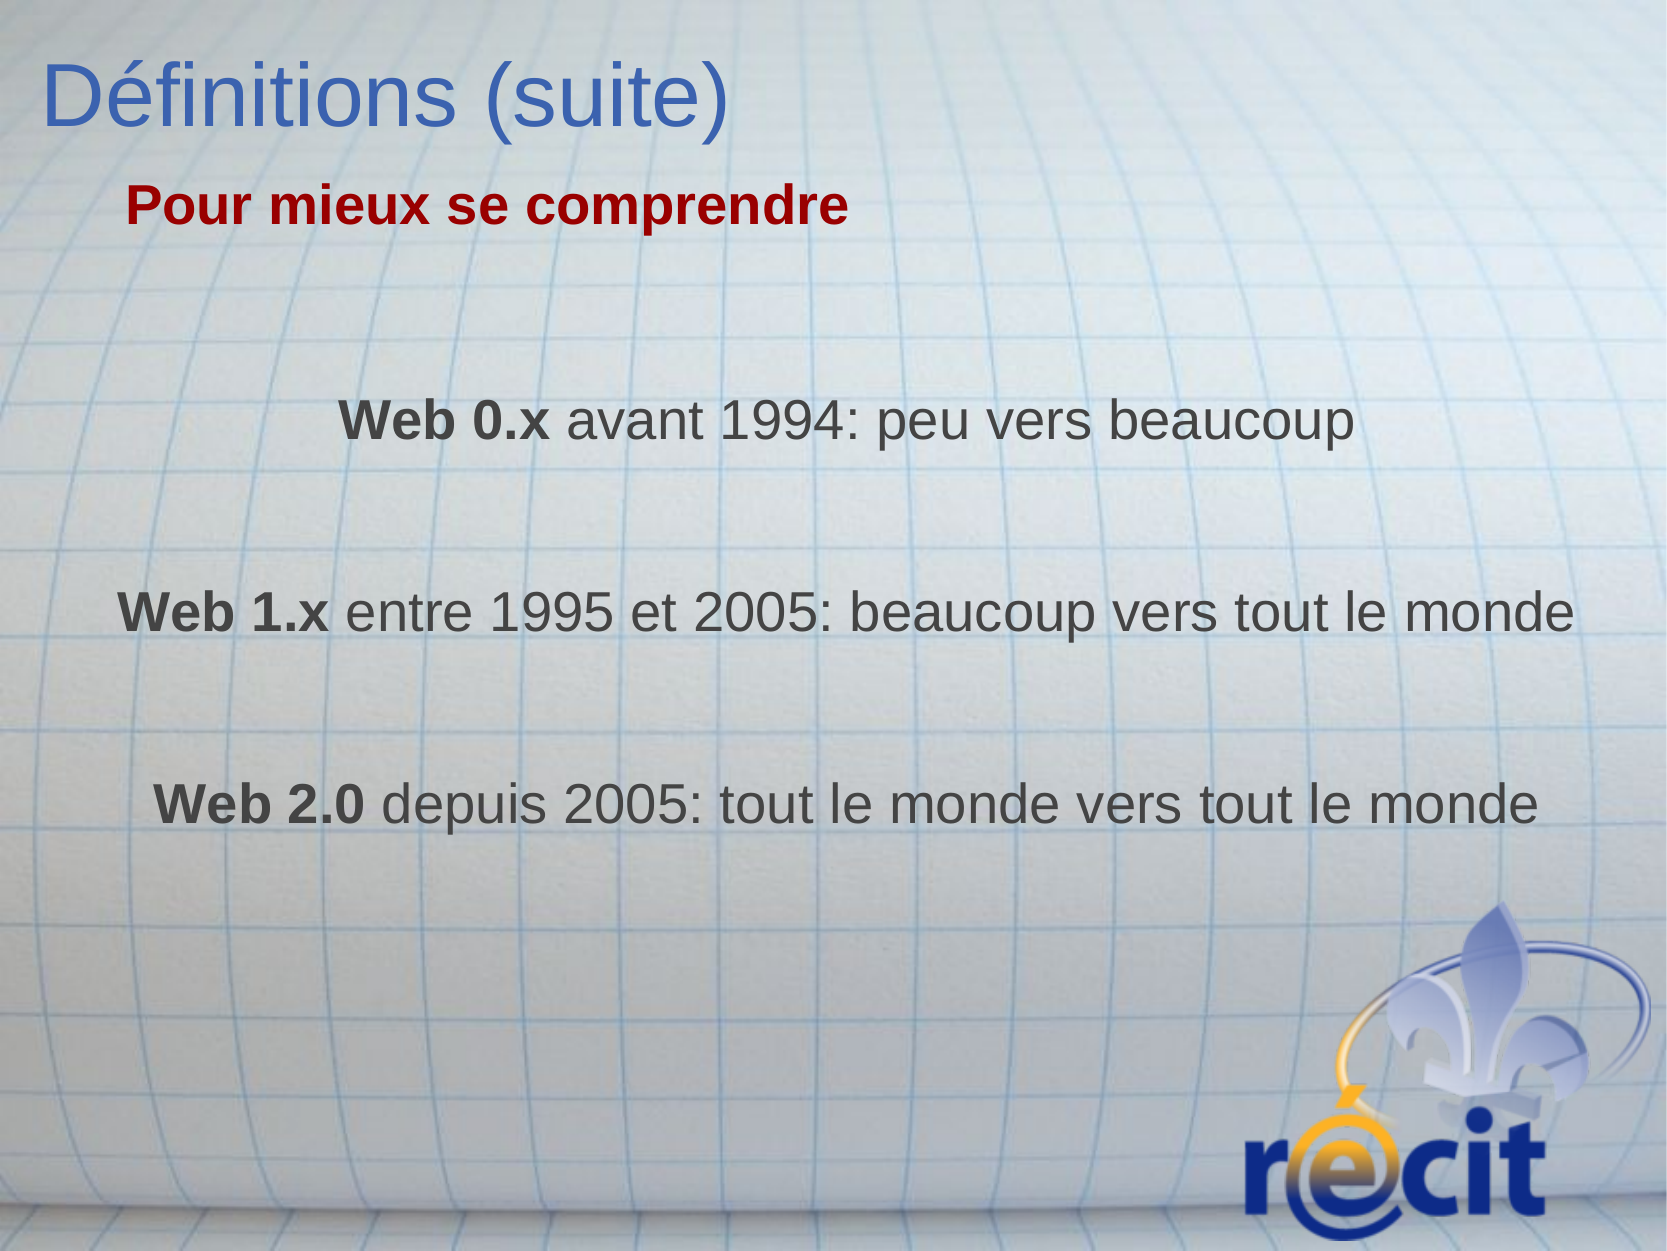

# Définitions (suite)‏
Pour mieux se comprendre
Web 0.x avant 1994: peu vers beaucoup
Web 1.x entre 1995 et 2005: beaucoup vers tout le monde
Web 2.0 depuis 2005: tout le monde vers tout le monde